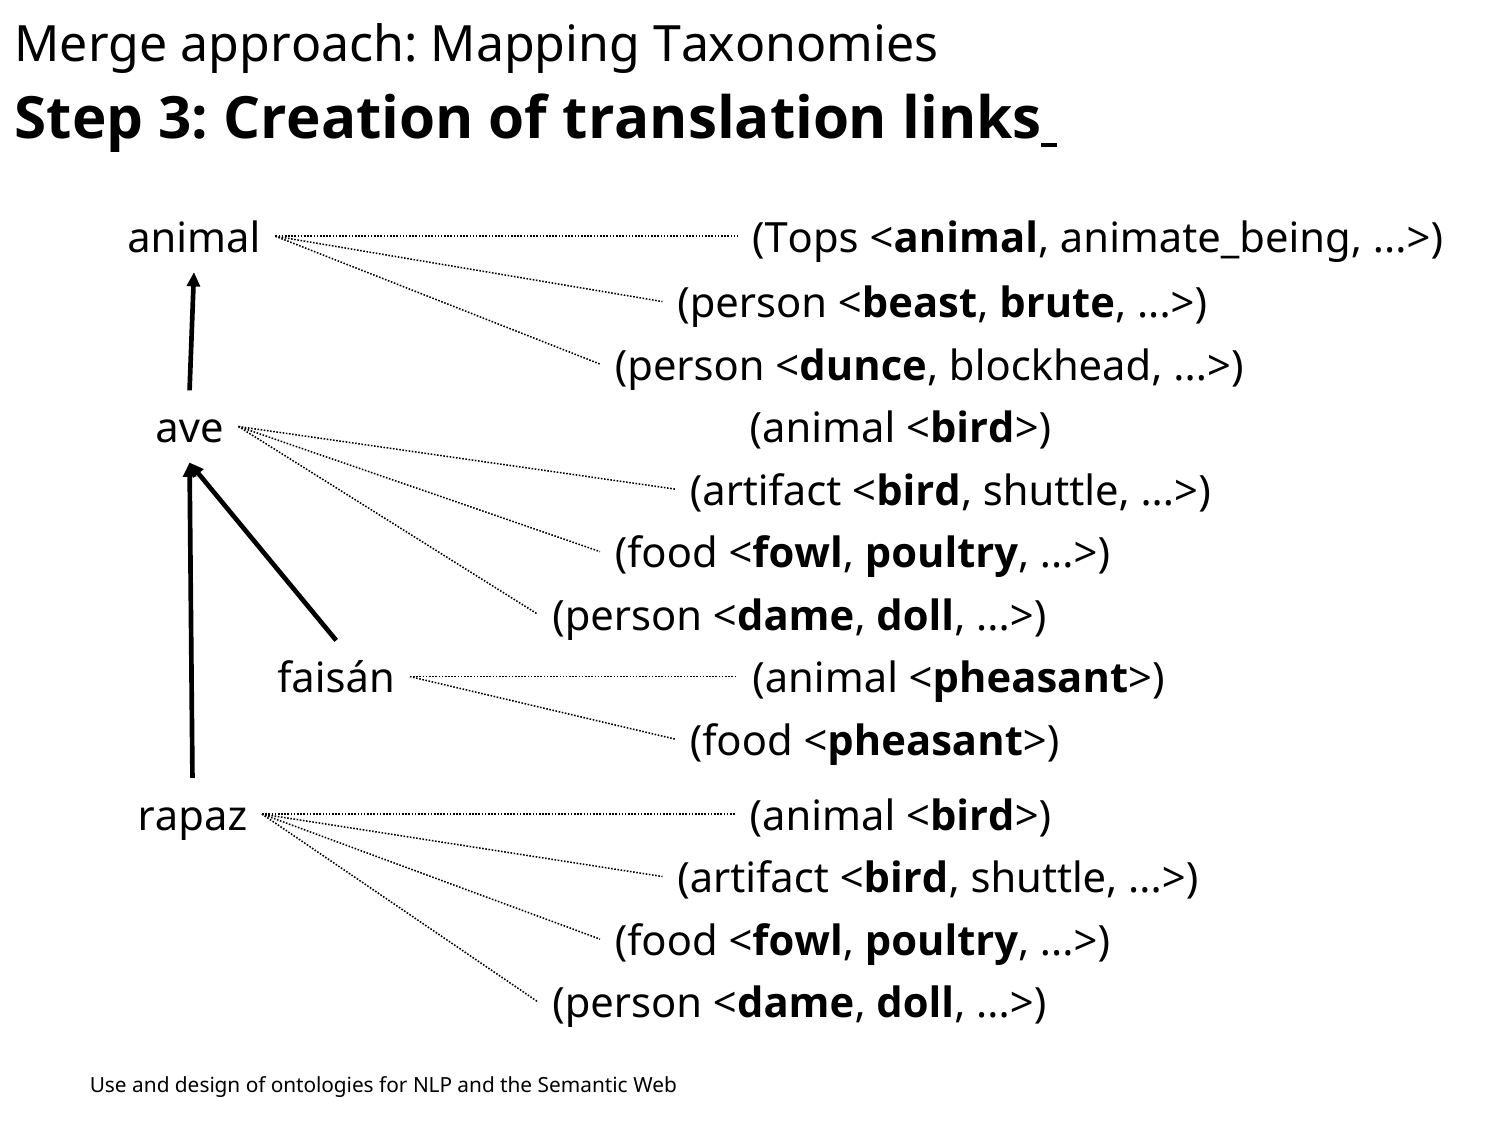

Merge approach: Mapping Taxonomies
Step 3: Creation of translation links
animal
(Tops <animal, animate_being, ...>)
(person <beast, brute, ...>)
(person <dunce, blockhead, ...>)
ave
(animal <bird>)
(artifact <bird, shuttle, ...>)
(food <fowl, poultry, ...>)
(person <dame, doll, ...>)
faisán
(animal <pheasant>)
(food <pheasant>)
rapaz
(animal <bird>)
(artifact <bird, shuttle, ...>)
(food <fowl, poultry, ...>)
(person <dame, doll, ...>)